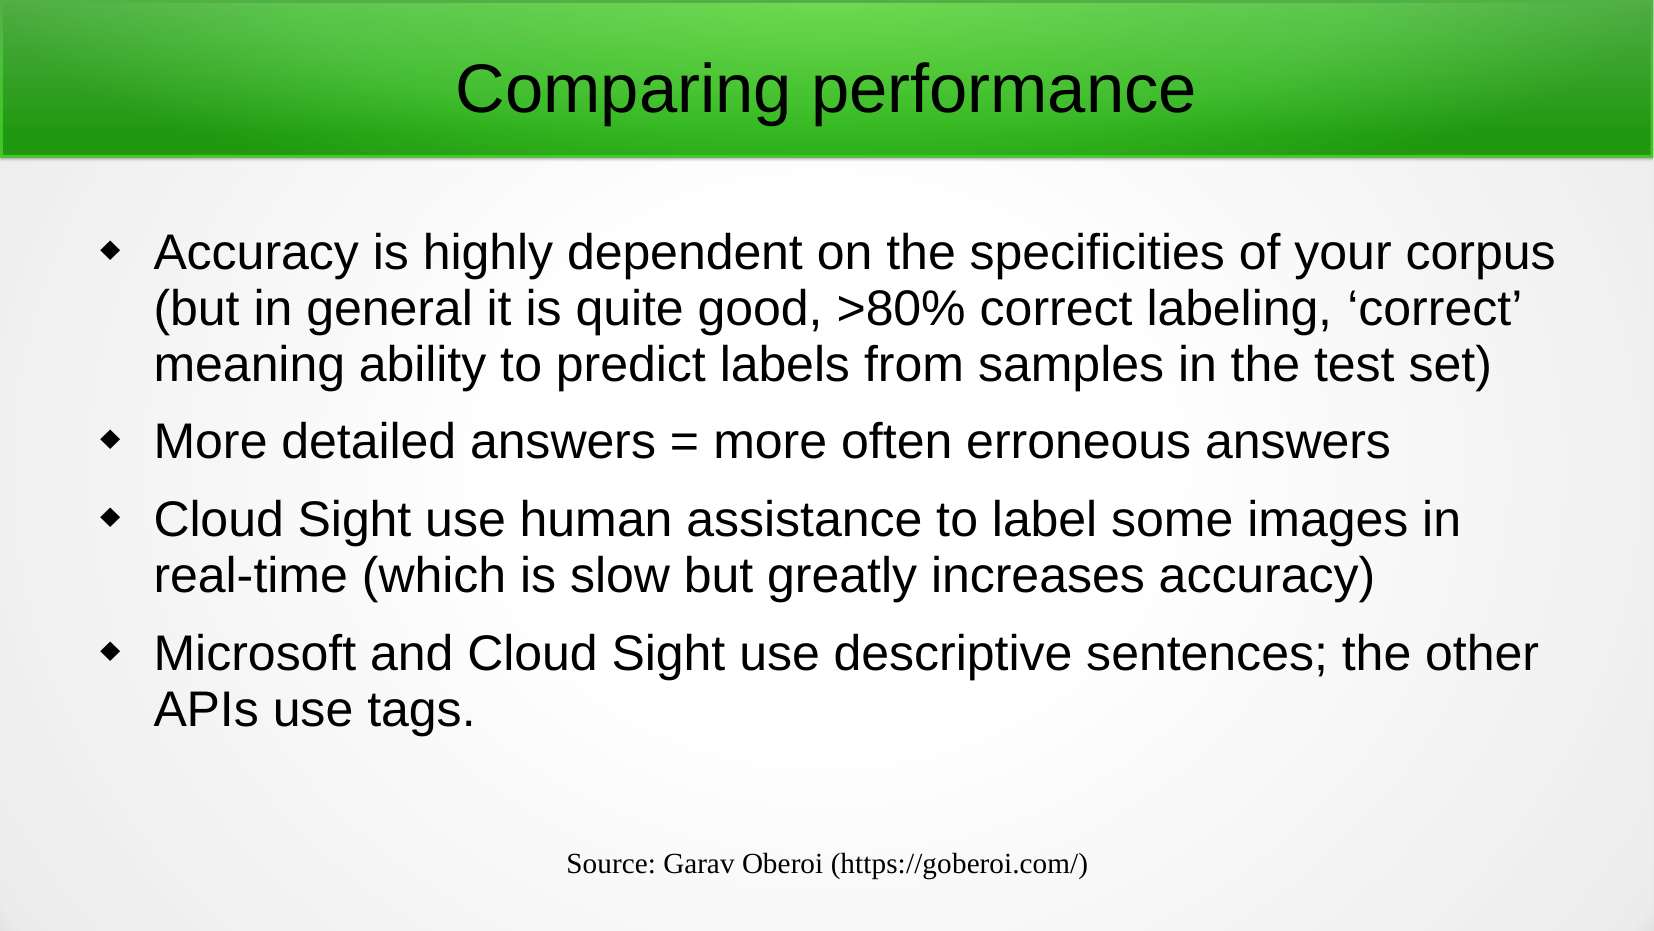

# Comparing performance
Accuracy is highly dependent on the specificities of your corpus (but in general it is quite good, >80% correct labeling, ‘correct’ meaning ability to predict labels from samples in the test set)
More detailed answers = more often erroneous answers
Cloud Sight use human assistance to label some images in real-time (which is slow but greatly increases accuracy)
Microsoft and Cloud Sight use descriptive sentences; the other APIs use tags.
Source: Garav Oberoi (https://goberoi.com/)